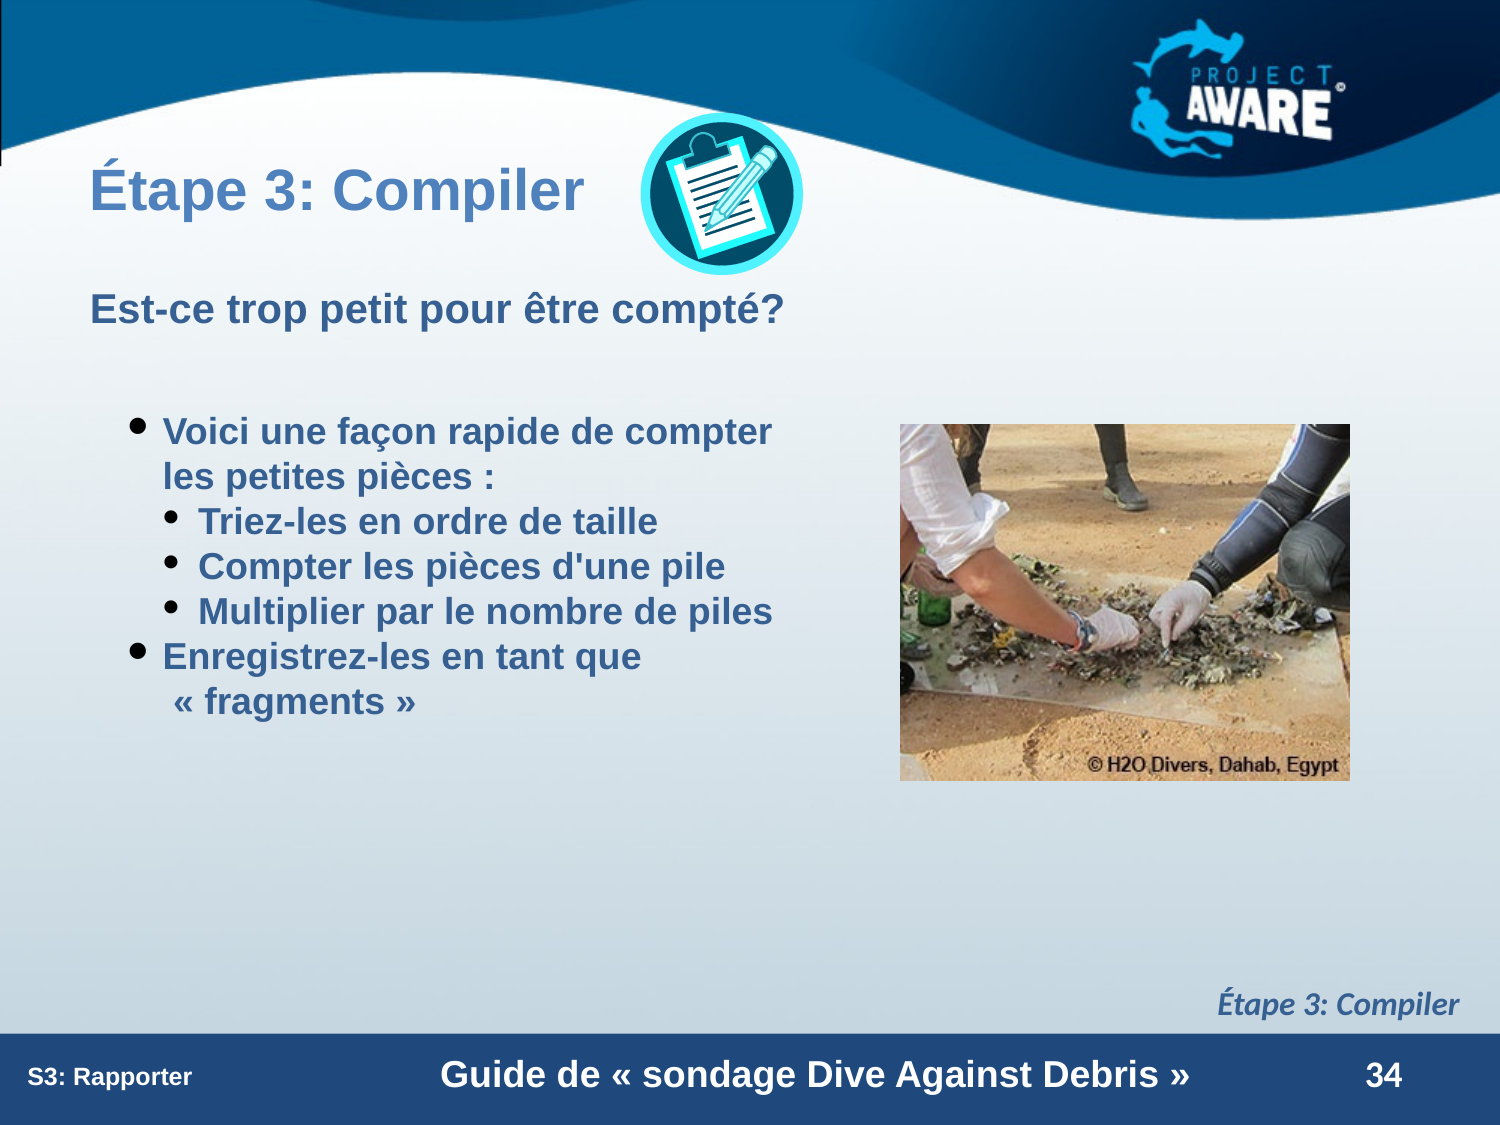

Étape 3: Compiler
Est-ce trop petit pour être compté?
Voici une façon rapide de compter les petites pièces :
Triez-les en ordre de taille
Compter les pièces d'une pile
Multiplier par le nombre de piles
Enregistrez-les en tant que
 « fragments »
Étape 3: Compiler
Guide de « sondage Dive Against Debris »
S3: Rapporter